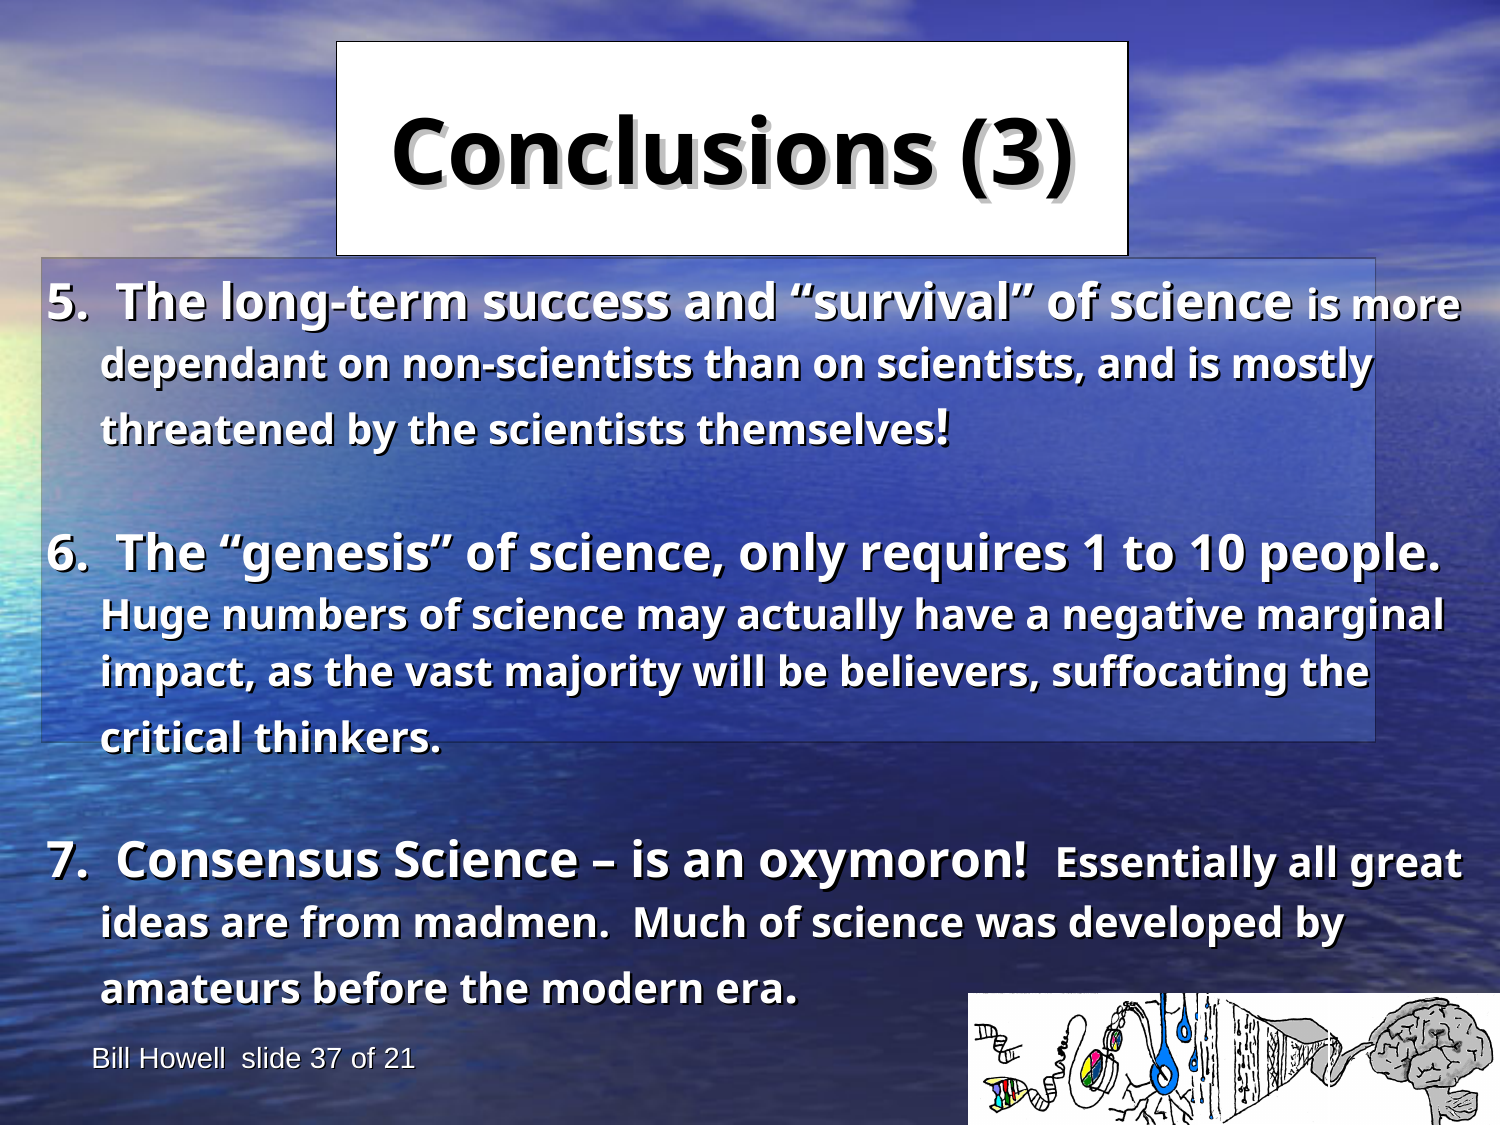

# Conclusions (3)
5. The long-term success and “survival” of science is more dependant on non-scientists than on scientists, and is mostly threatened by the scientists themselves!
6. The “genesis” of science, only requires 1 to 10 people. Huge numbers of science may actually have a negative marginal impact, as the vast majority will be believers, suffocating the critical thinkers.
7. Consensus Science – is an oxymoron! Essentially all great ideas are from madmen. Much of science was developed by amateurs before the modern era.